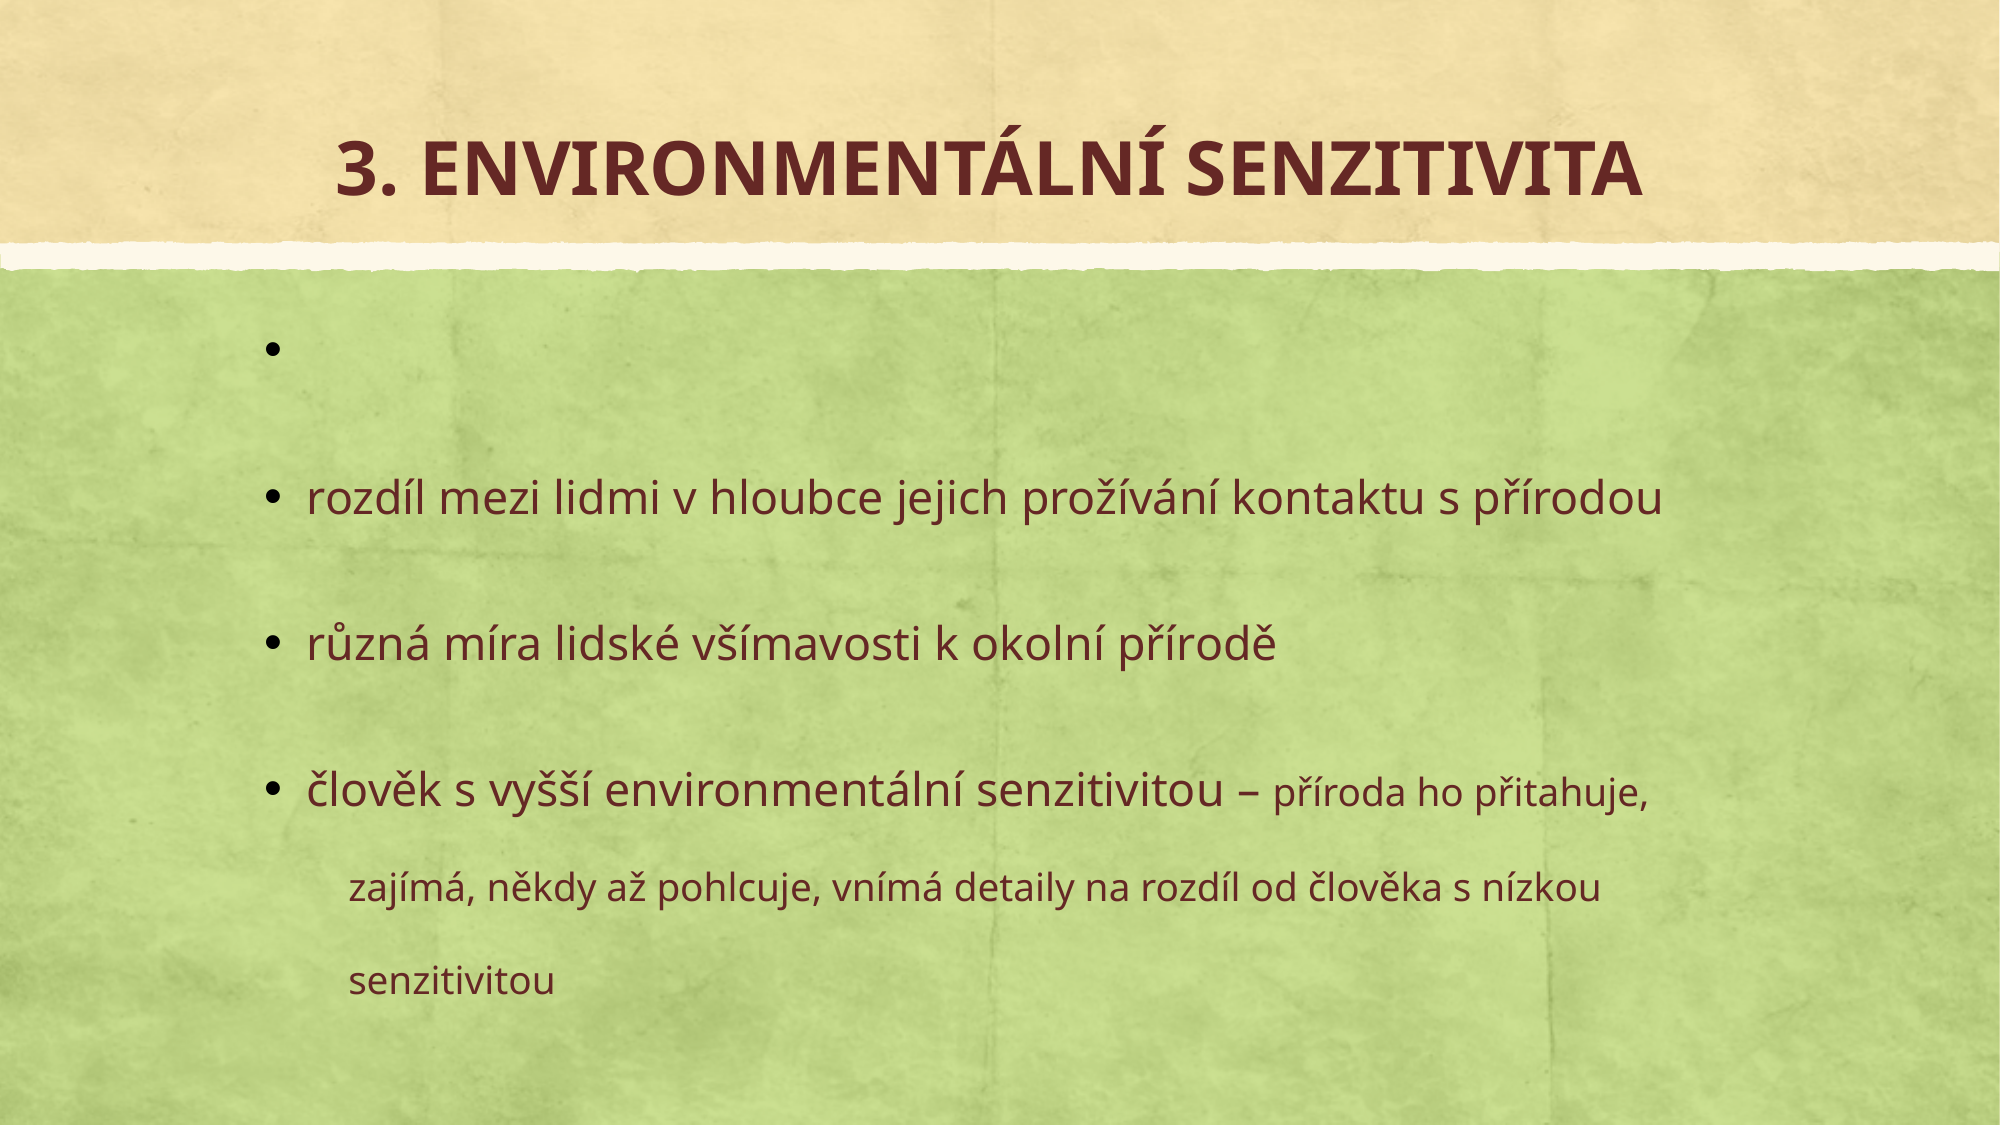

# 3. ENVIRONMENTÁLNÍ SENZITIVITA
rozdíl mezi lidmi v hloubce jejich prožívání kontaktu s přírodou
různá míra lidské všímavosti k okolní přírodě
člověk s vyšší environmentální senzitivitou – příroda ho přitahuje, zajímá, někdy až pohlcuje, vnímá detaily na rozdíl od člověka s nízkou senzitivitou